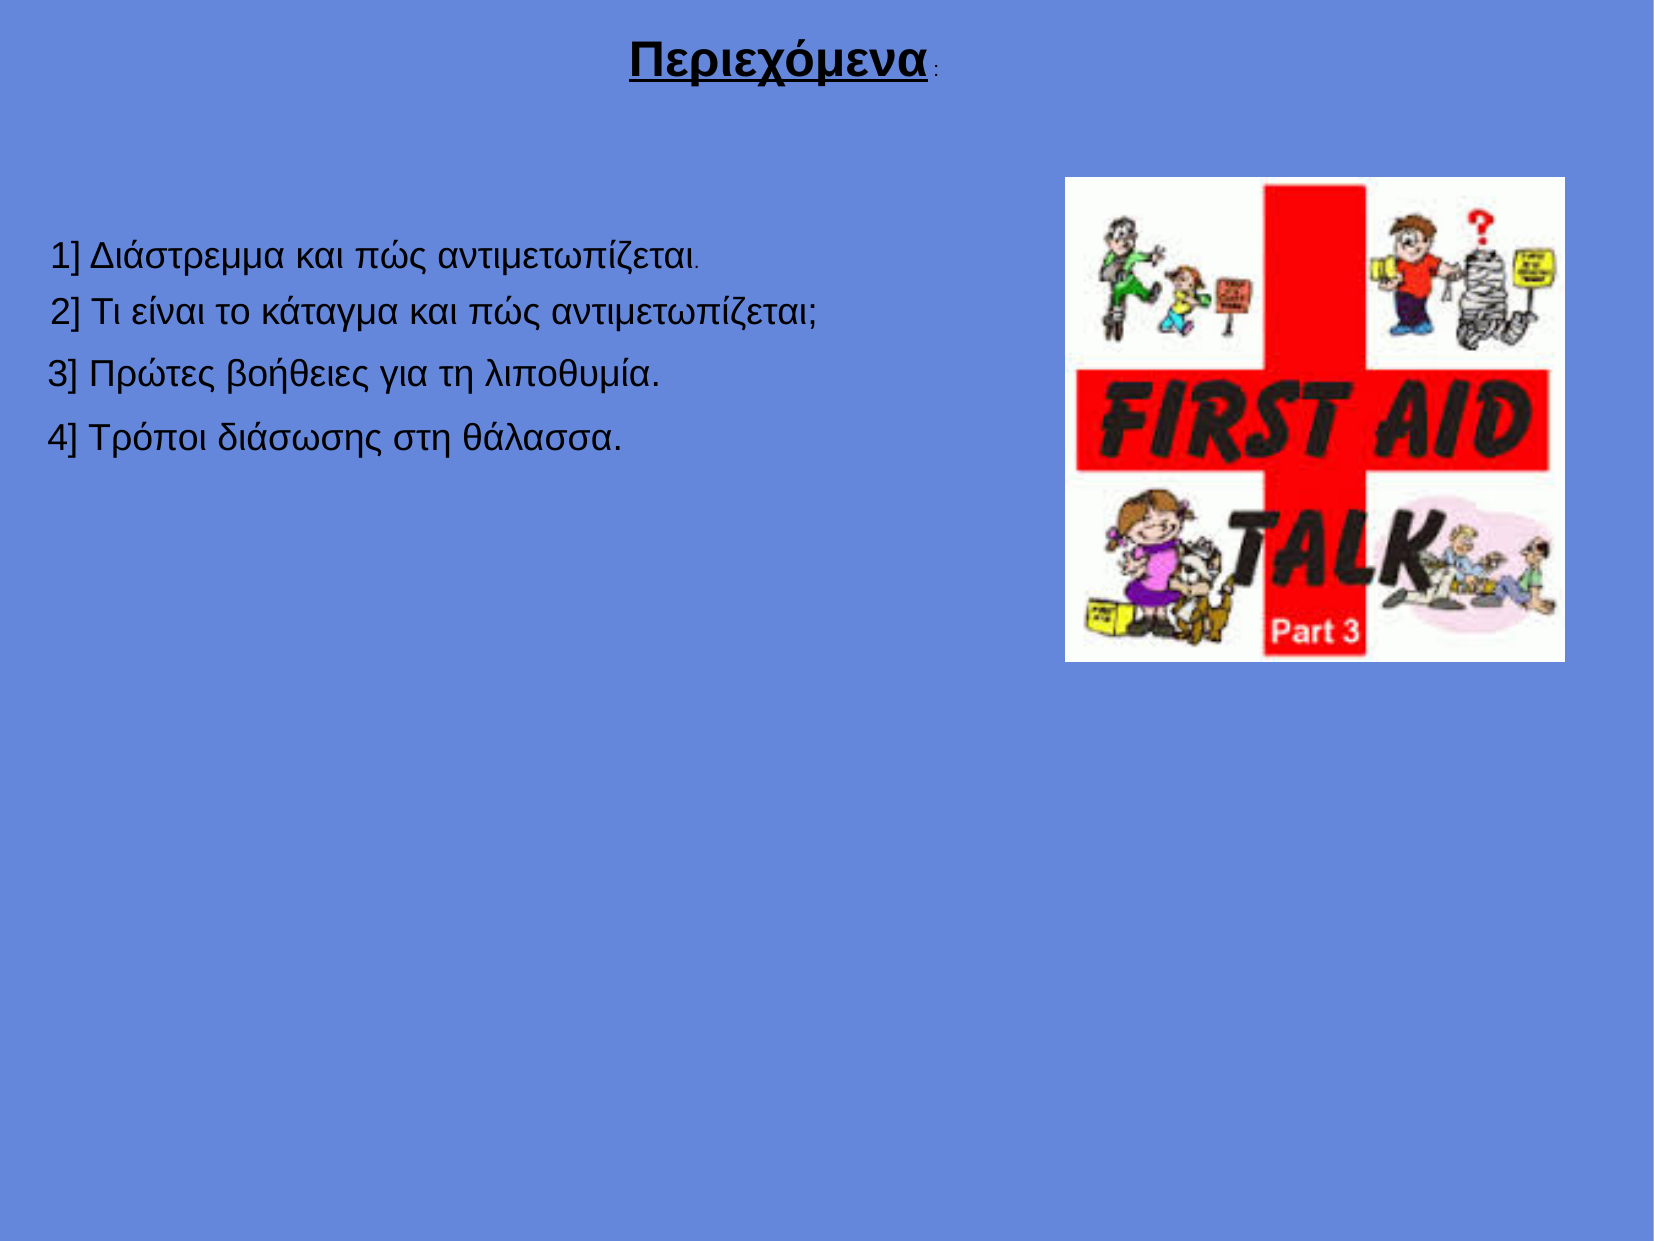

Περιεχόμενα :
1] Διάστρεμμα και πώς αντιμετωπίζεται.
2] Τι είναι το κάταγμα και πώς αντιμετωπίζεται;
3] Πρώτες βοήθειες για τη λιποθυμία.
4] Τρόποι διάσωσης στη θάλασσα.